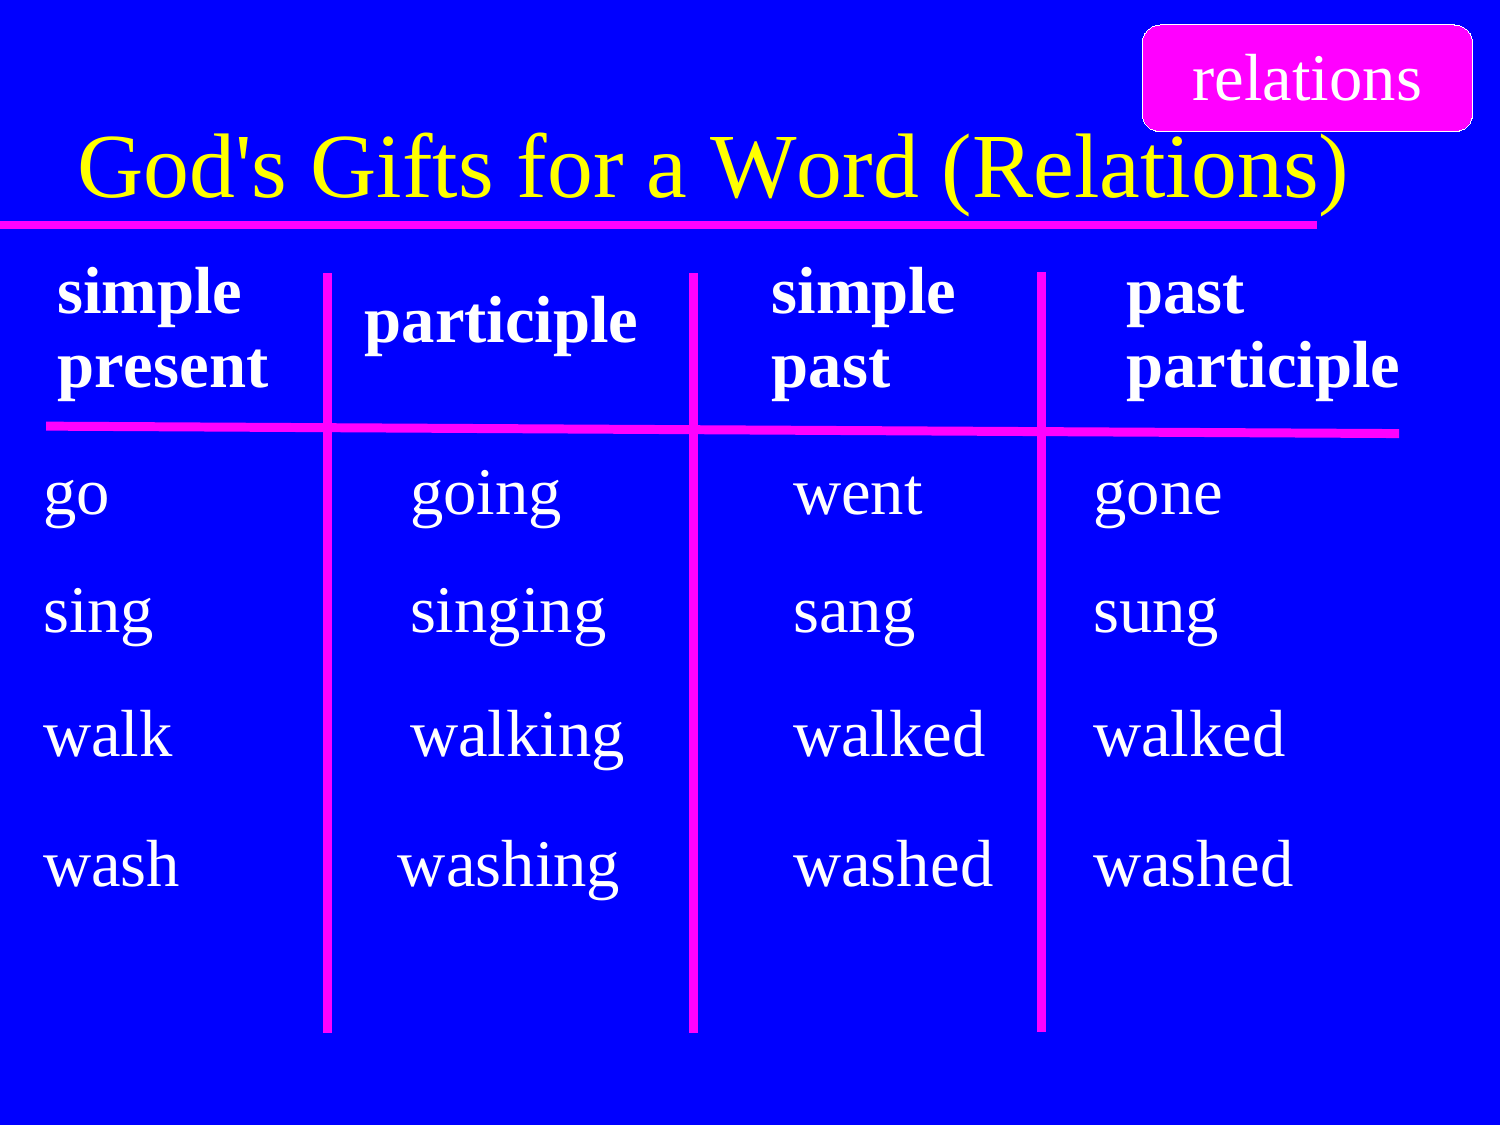

relations
# God's Gifts for a Word (Relations)
simple
present
simple
past
past
participle
participle
go		 going		went		gone
sing		 singing		sang		sung
walk		 walking		walked	walked
wash washing		washed	washed